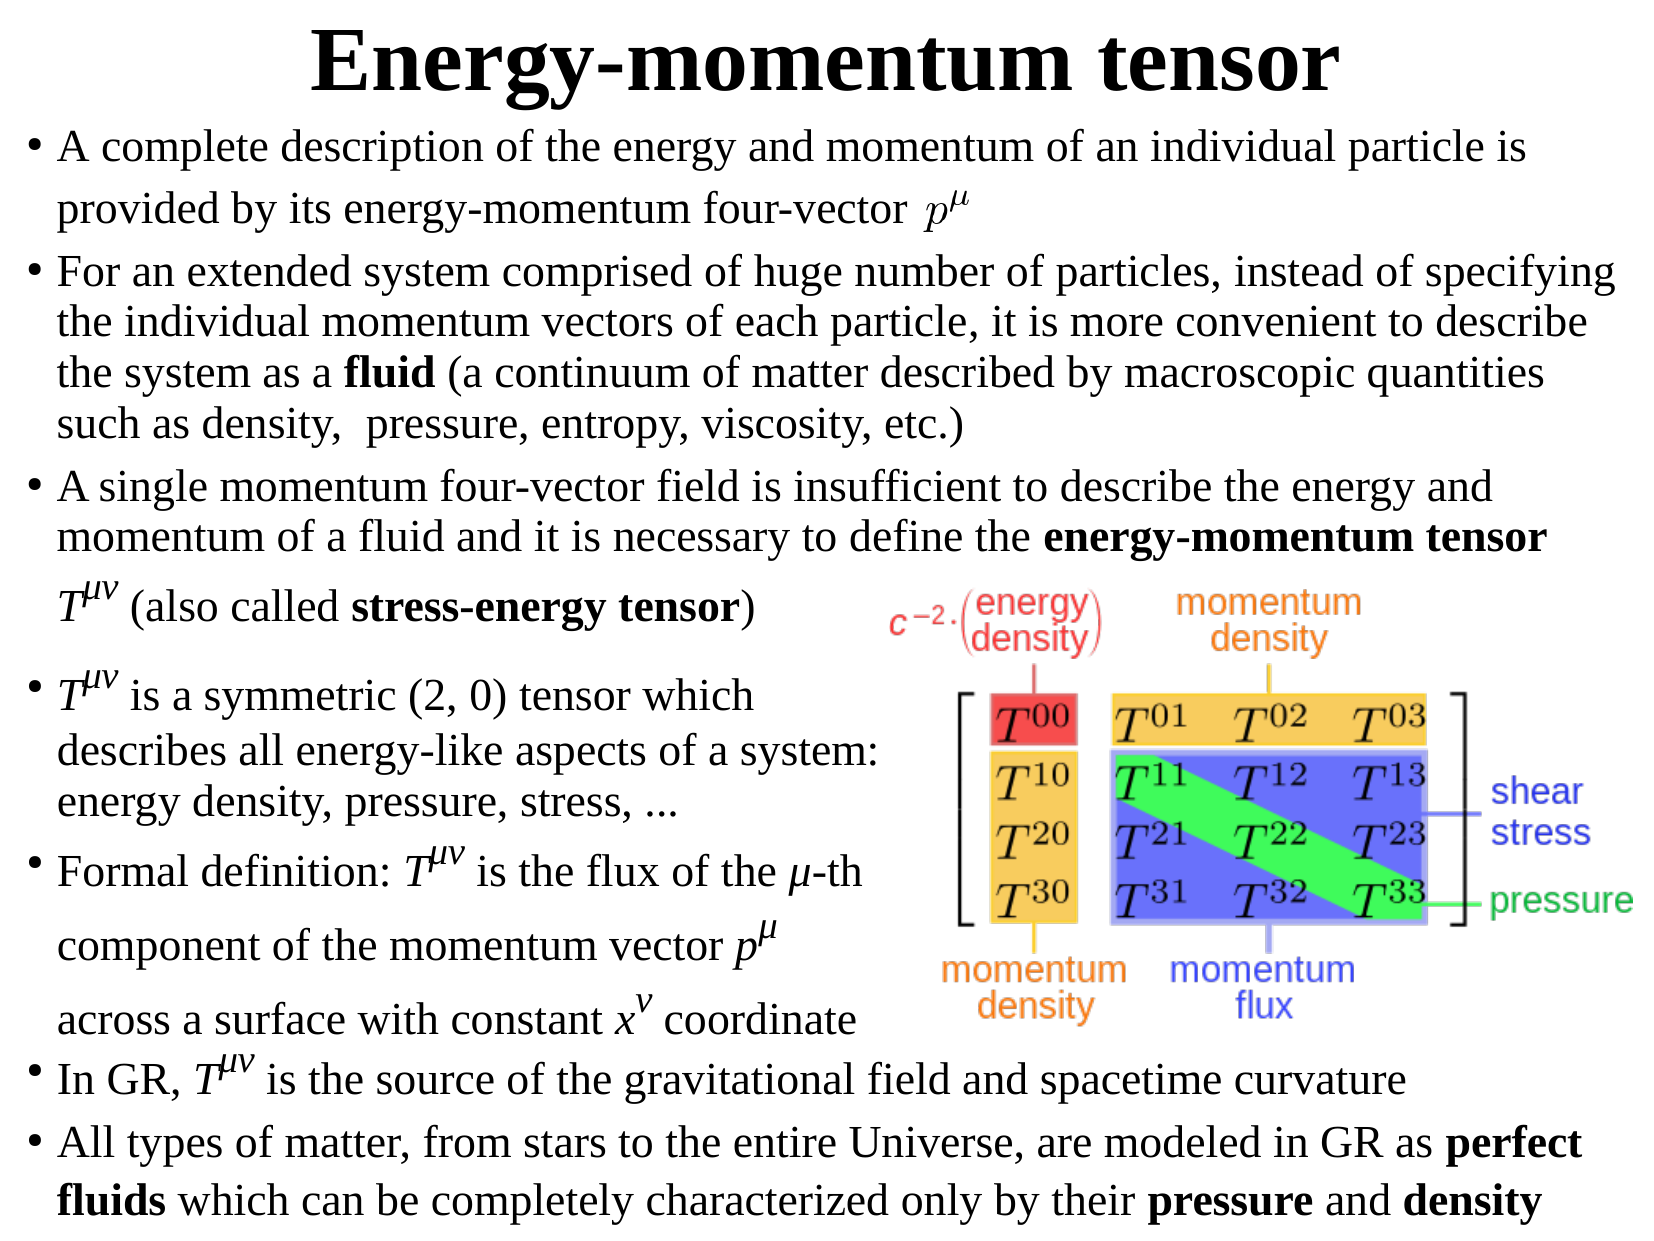

Energy-momentum tensor
# A complete description of the energy and momentum of an individual particle is
provided by its energy-momentum four-vector
For an extended system comprised of huge number of particles, instead of specifying the individual momentum vectors of each particle, it is more convenient to describe the system as a fluid (a continuum of matter described by macroscopic quantities such as density, pressure, entropy, viscosity, etc.)
A single momentum four-vector field is insufficient to describe the energy and momentum of a fluid and it is necessary to define the energy-momentum tensor Tμν (also called stress-energy tensor)
Tμν is a symmetric (2, 0) tensor which describes all energy-like aspects of a system: energy density, pressure, stress, ...
Formal definition: Tμν is the flux of the μ-th component of the momentum vector pμ across a surface with constant xν coordinate
In GR, Tμν is the source of the gravitational field and spacetime curvature
All types of matter, from stars to the entire Universe, are modeled in GR as perfect fluids which can be completely characterized only by their pressure and density